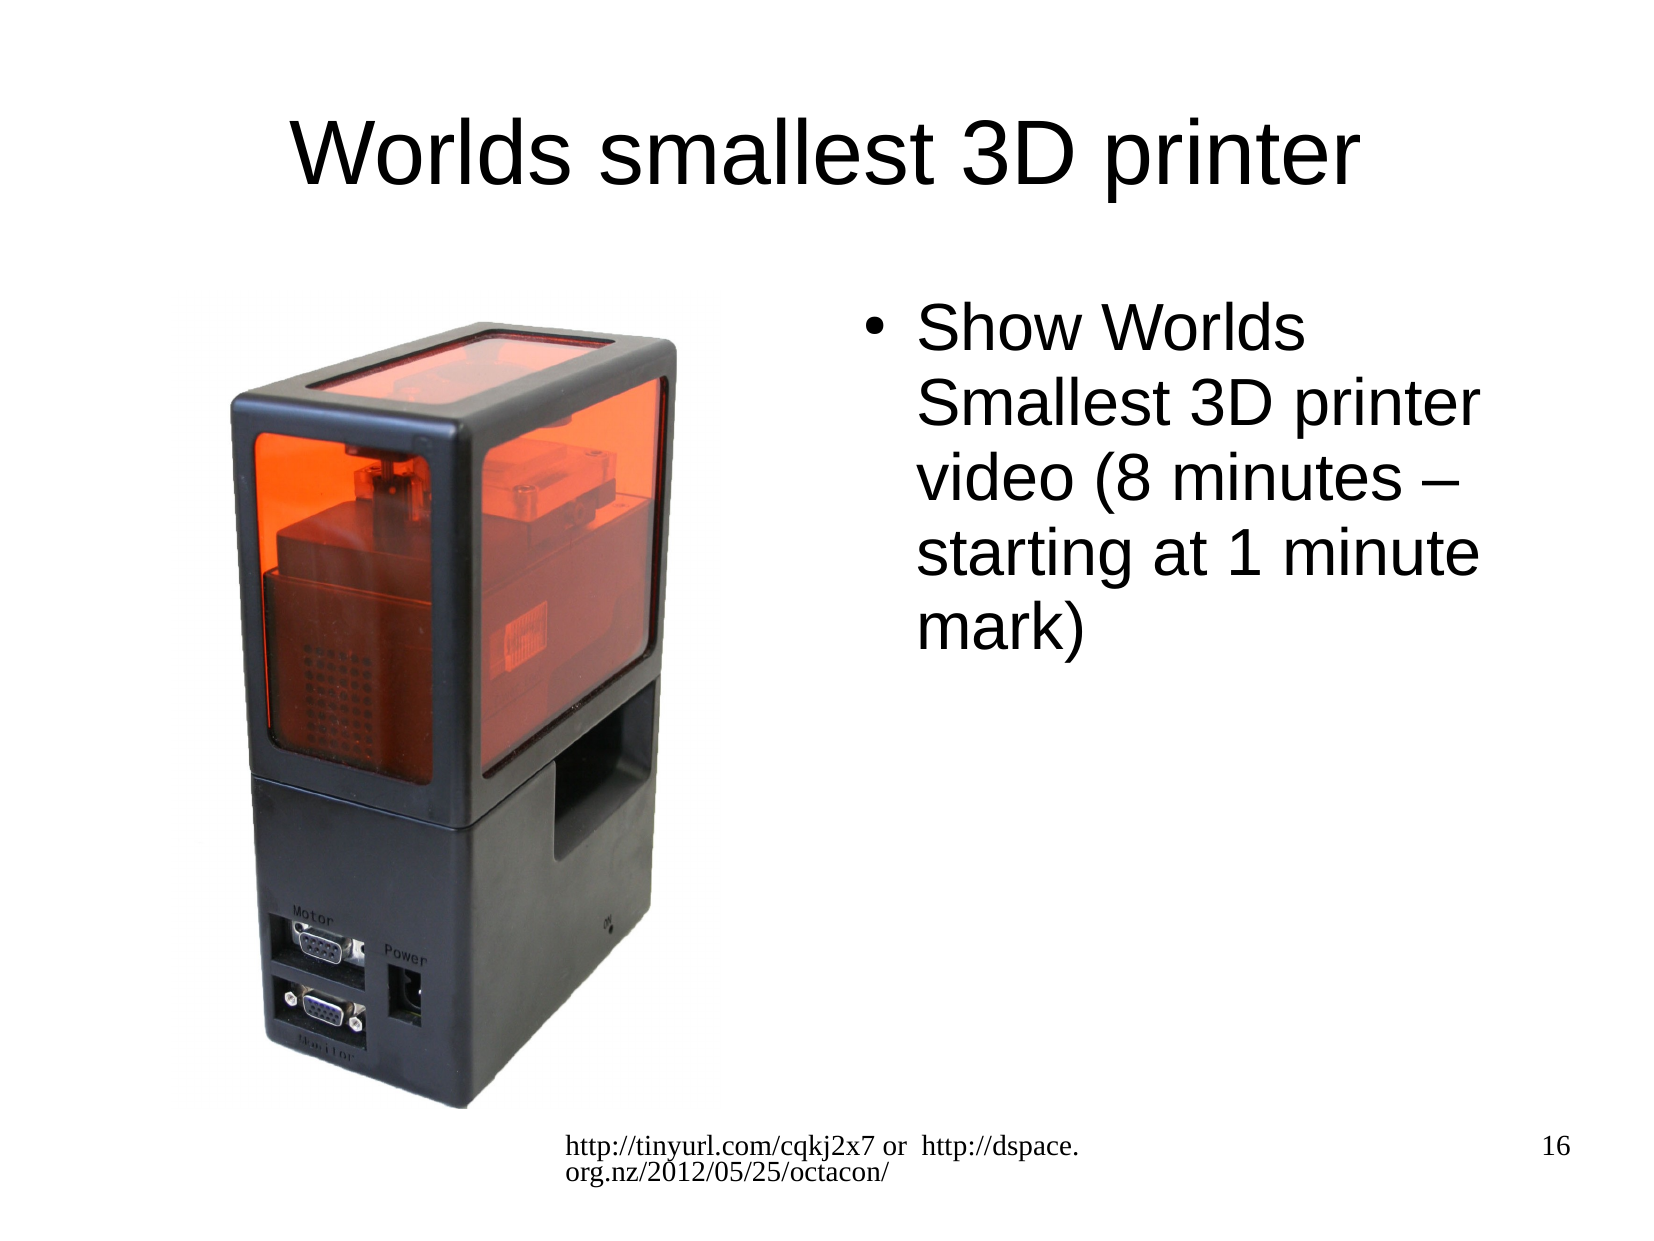

# Worlds smallest 3D printer
Show Worlds Smallest 3D printer video (8 minutes – starting at 1 minute mark)
http://tinyurl.com/cqkj2x7 or http://dspace.org.nz/2012/05/25/octacon/
16